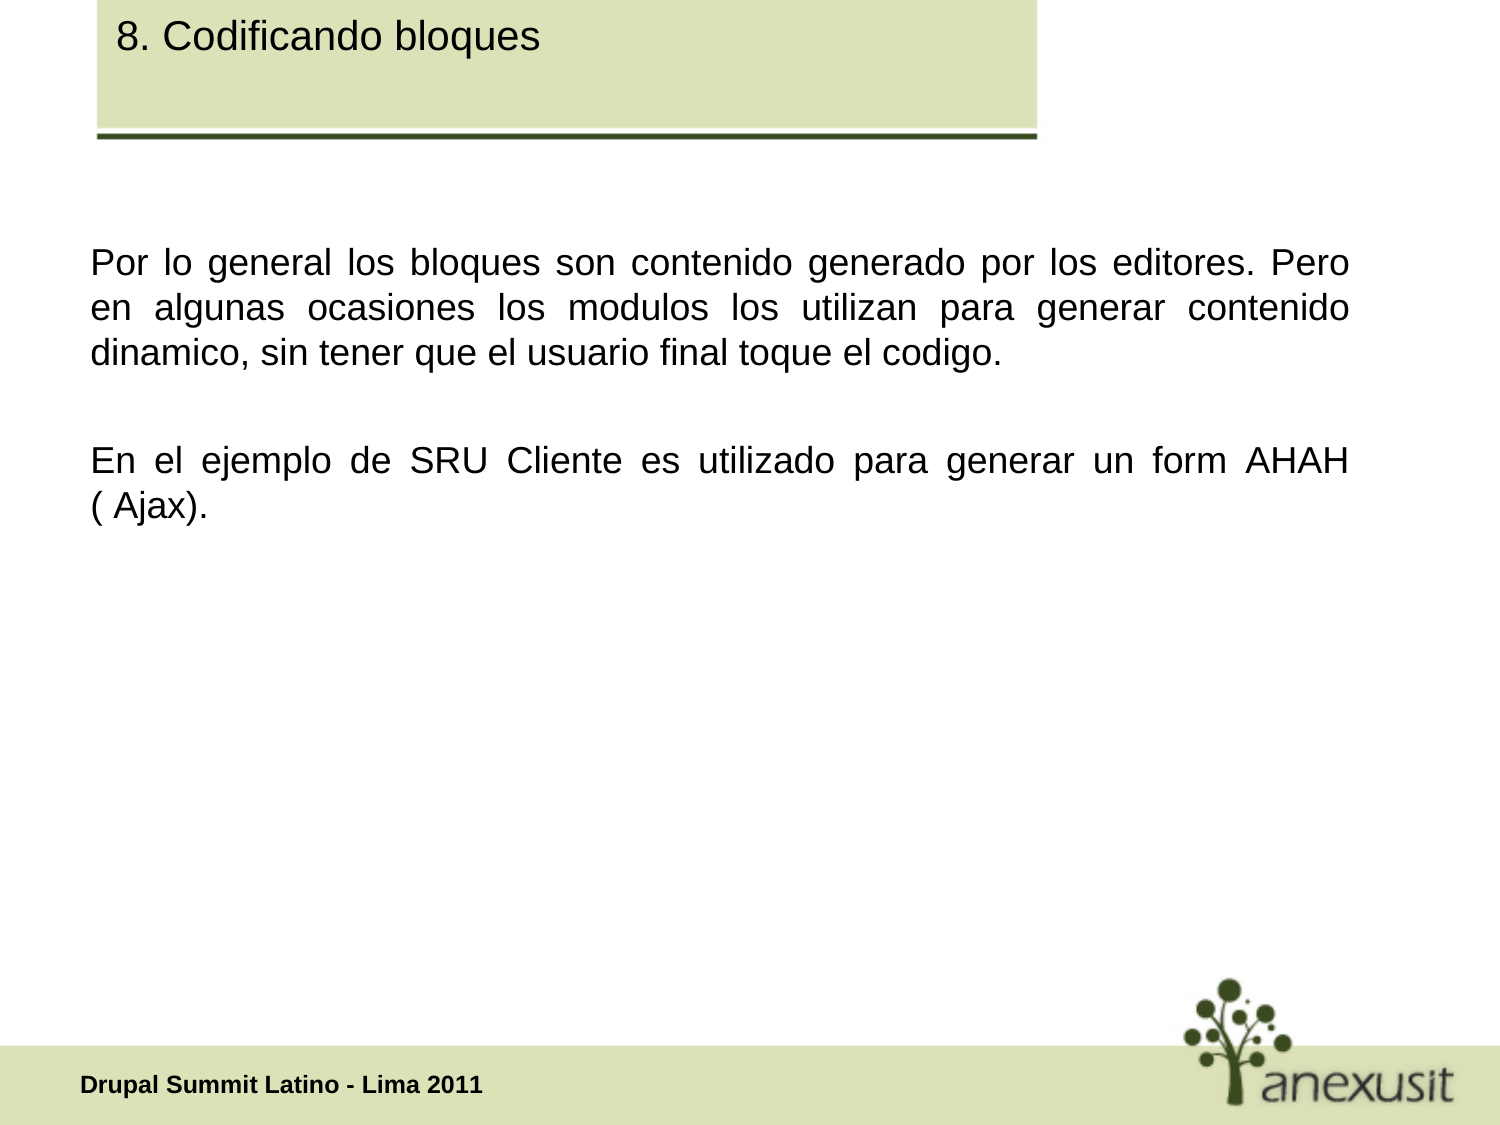

8. Codificando bloques
Por lo general los bloques son contenido generado por los editores. Pero en algunas ocasiones los modulos los utilizan para generar contenido dinamico, sin tener que el usuario final toque el codigo.
En el ejemplo de SRU Cliente es utilizado para generar un form AHAH ( Ajax).
Drupal Summit Latino - Lima 2011